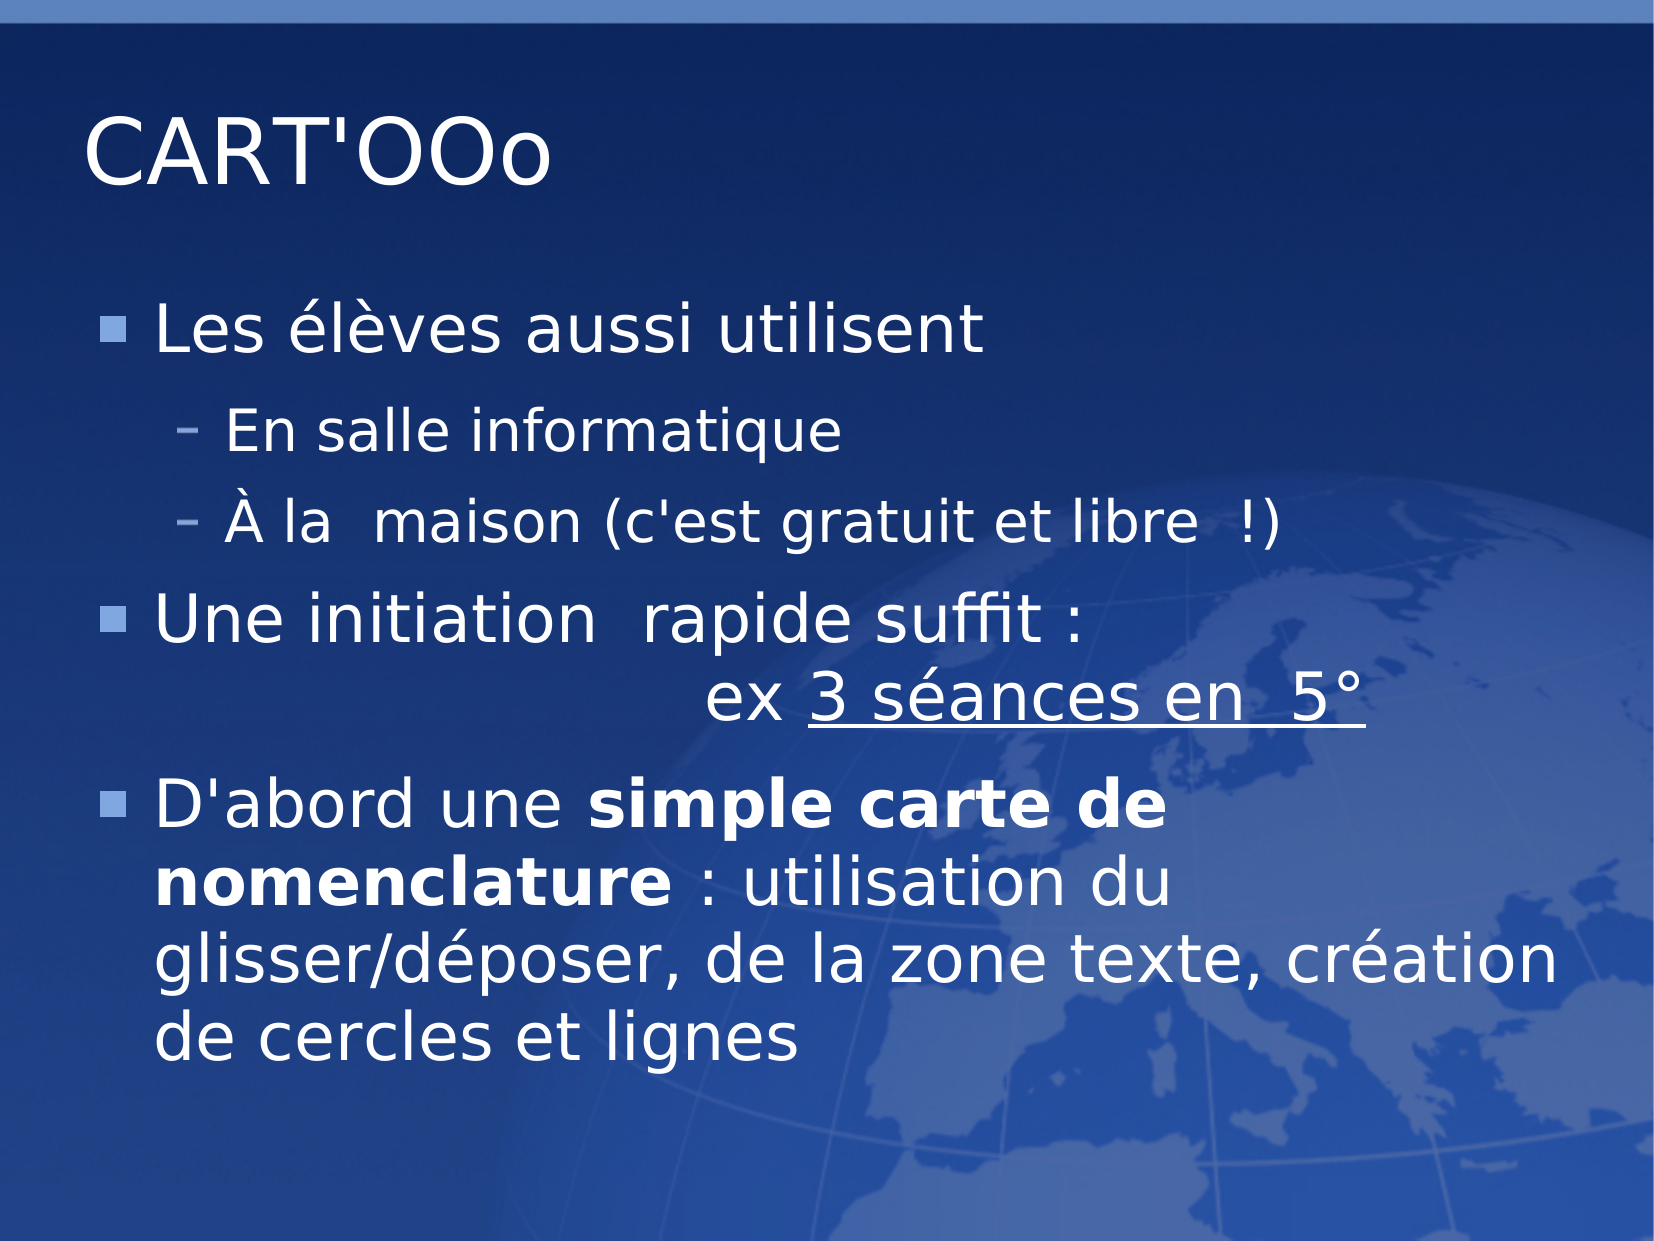

# CART'OOo
Les élèves aussi utilisent
En salle informatique
À la	maison (c'est gratuit et libre !)
Une initiation rapide suffit :
 ex 3 séances en 5°
D'abord une simple carte de nomenclature : utilisation du glisser/déposer, de la zone texte, création de cercles et lignes